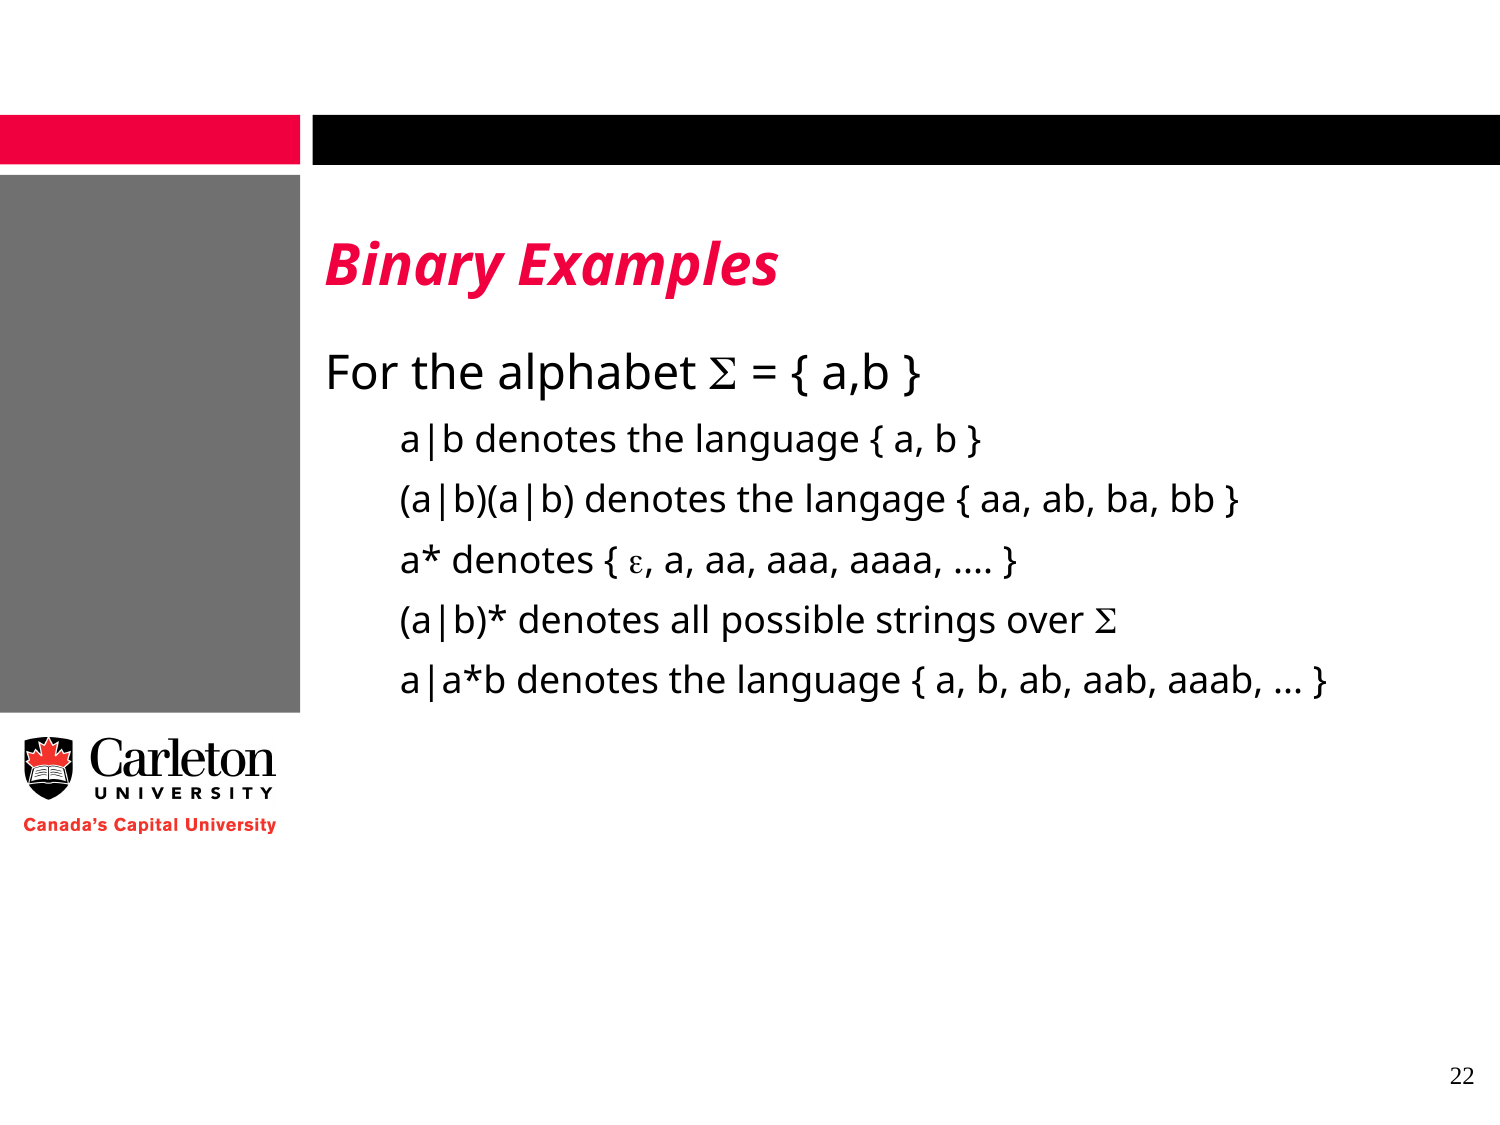

# Binary Examples
For the alphabet  = { a,b }
a|b denotes the language { a, b }
(a|b)(a|b) denotes the langage { aa, ab, ba, bb }
a* denotes { e, a, aa, aaa, aaaa, .... }
(a|b)* denotes all possible strings over 
a|a*b denotes the language { a, b, ab, aab, aaab, ... }
22